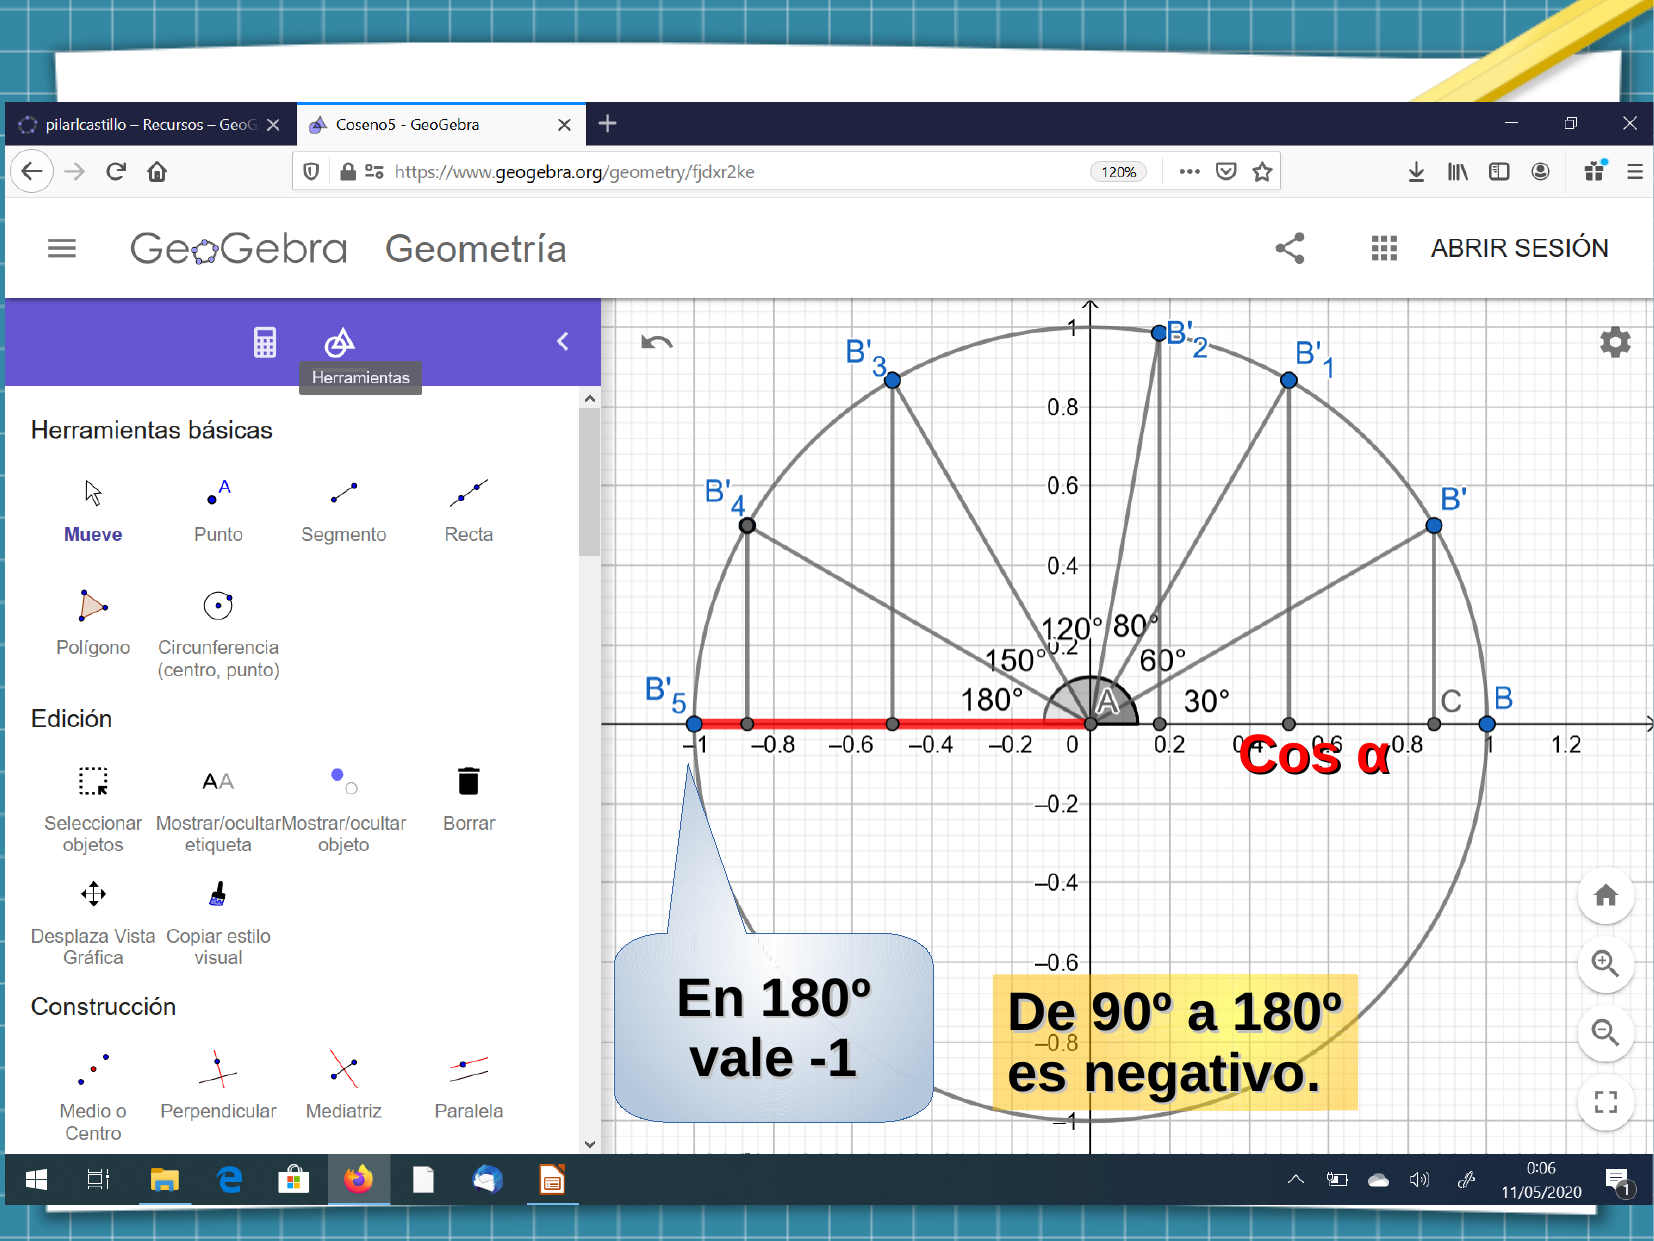

Cos α
En 180º
vale -1
De 90º a 180º
es negativo.